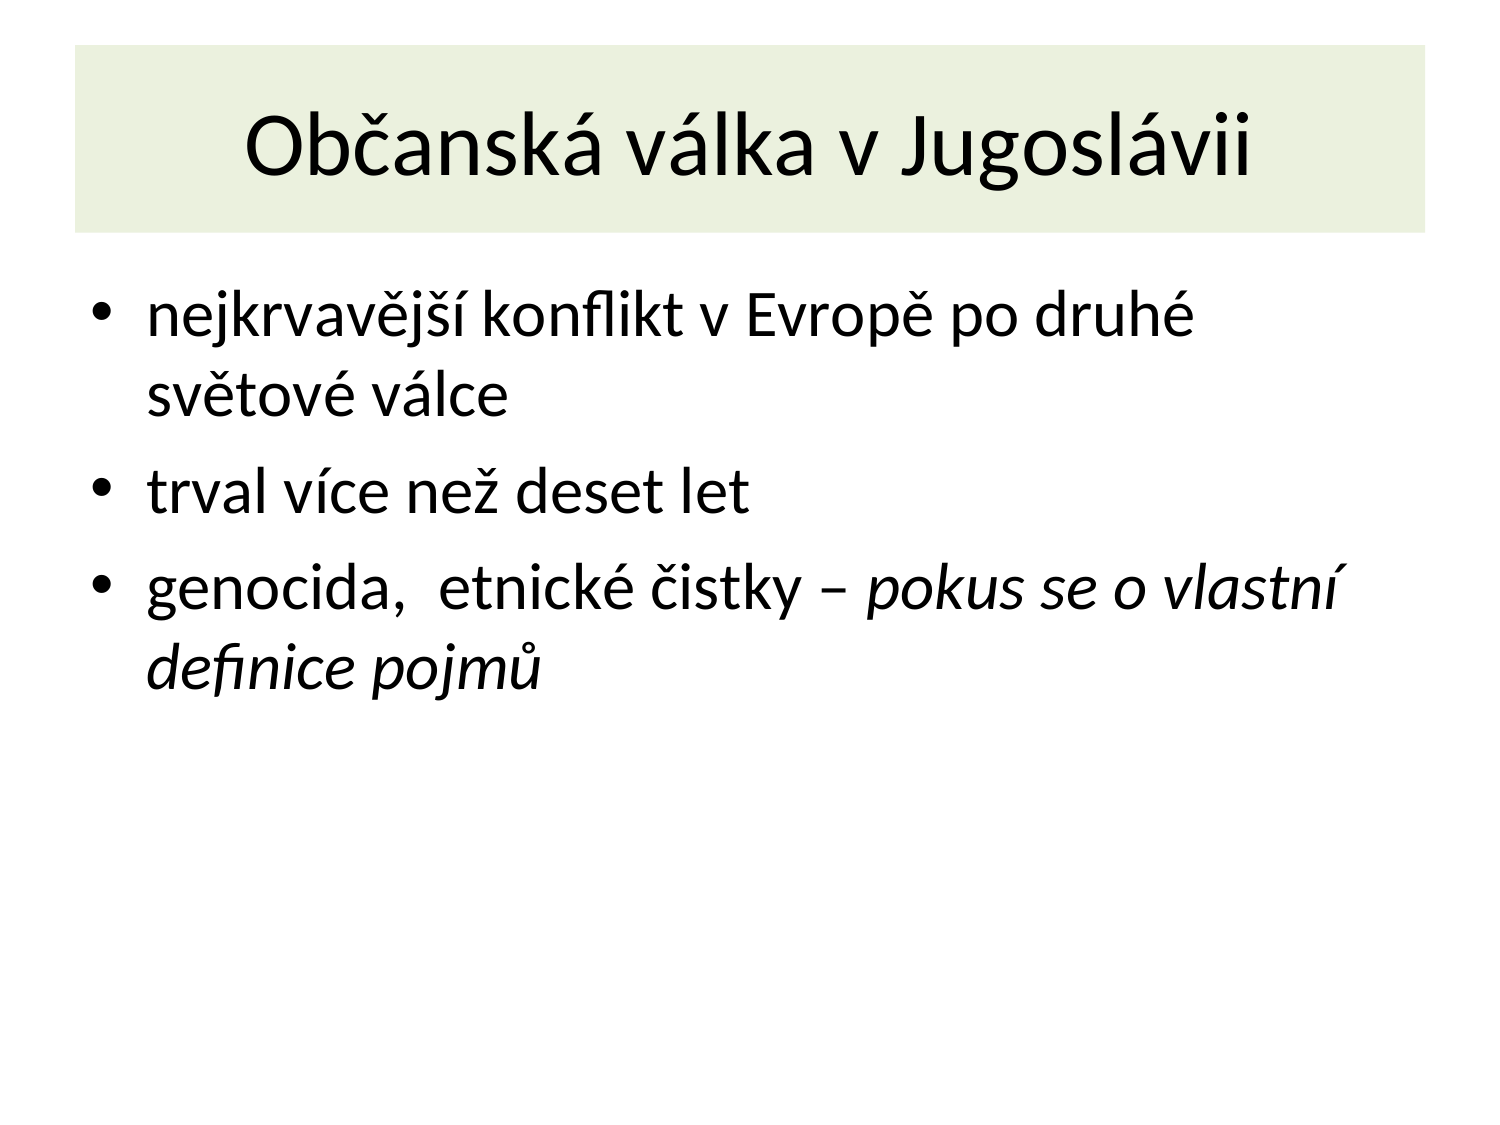

# Občanská válka v Jugoslávii
nejkrvavější konflikt v Evropě po druhé světové válce
trval více než deset let
genocida, etnické čistky – pokus se o vlastní definice pojmů